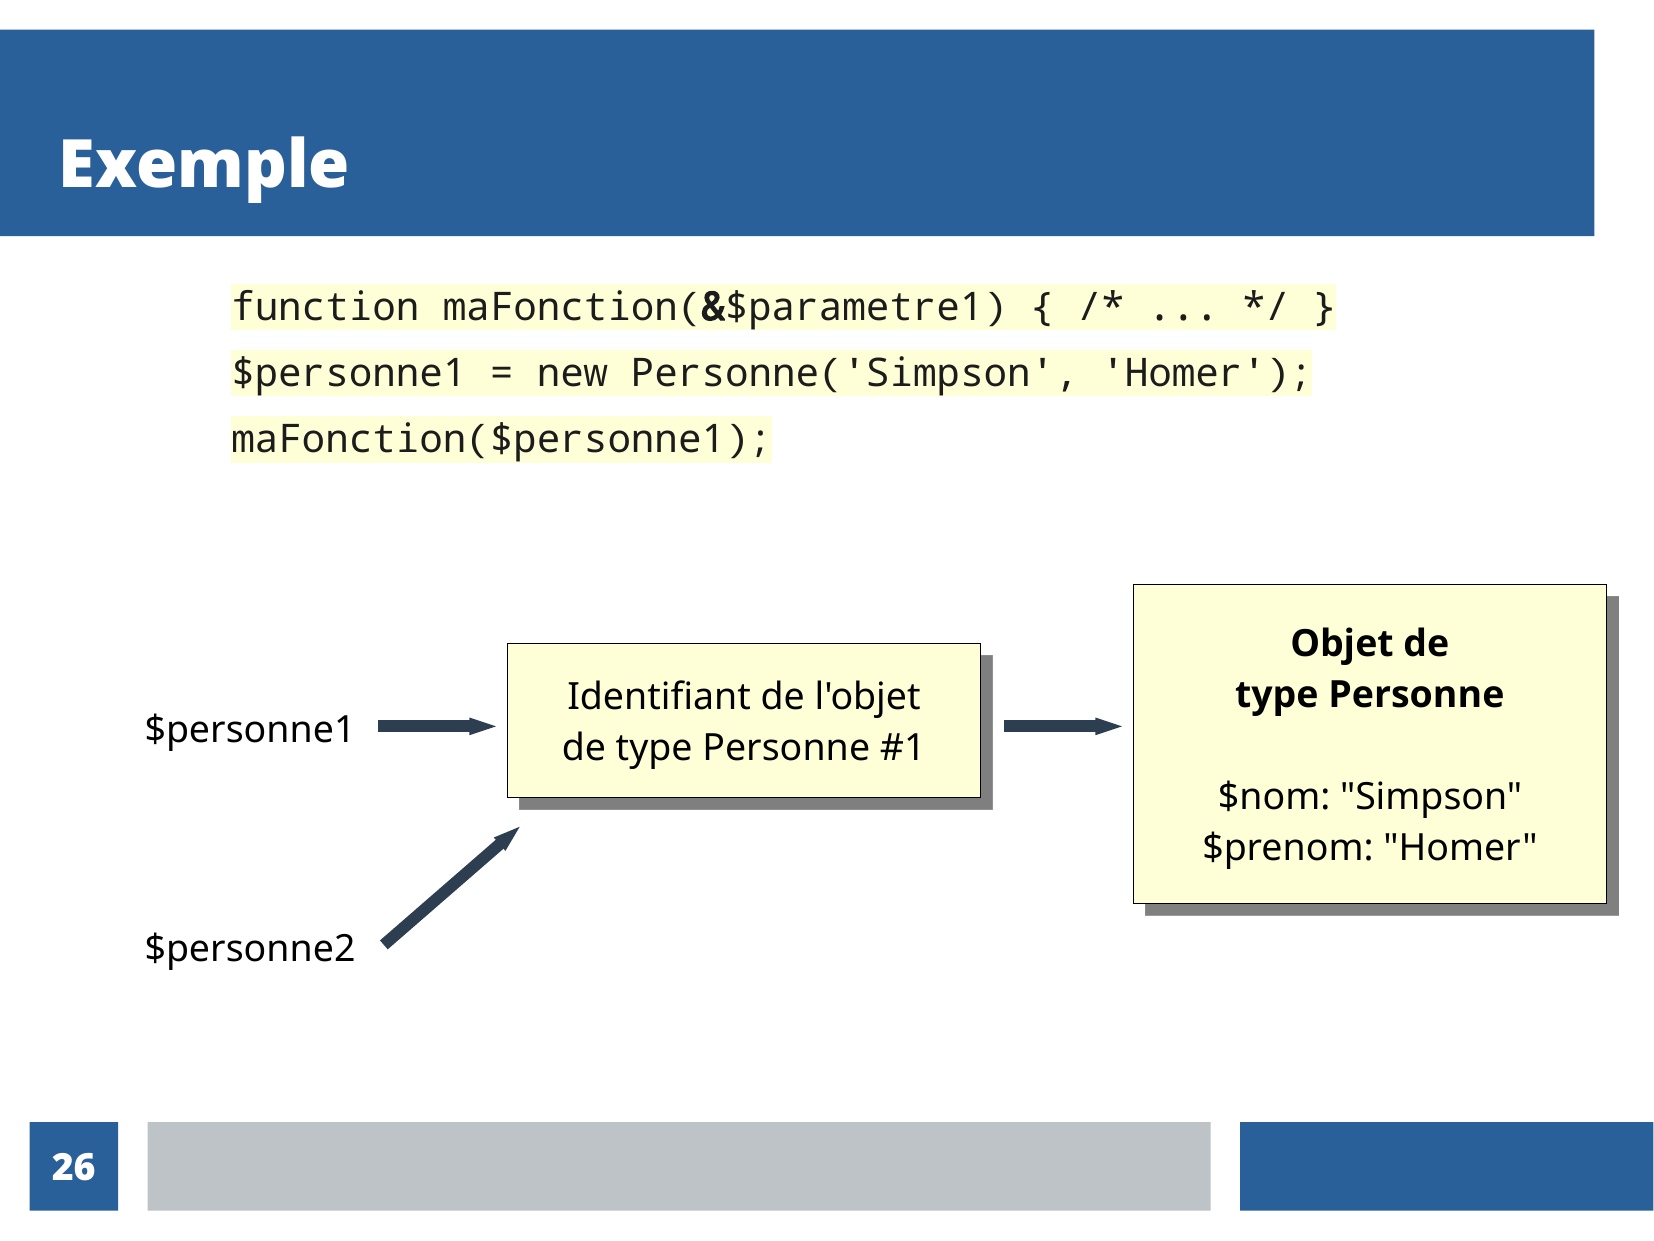

# Exemple
function maFonction(&$parametre1) { /* ... */ }
$personne1 = new Personne('Simpson', 'Homer');
maFonction($personne1);
Objet de
type Personne
$nom: "Simpson"
$prenom: "Homer"
Identifiant de l'objet
de type Personne #1
$personne1
$personne2
26